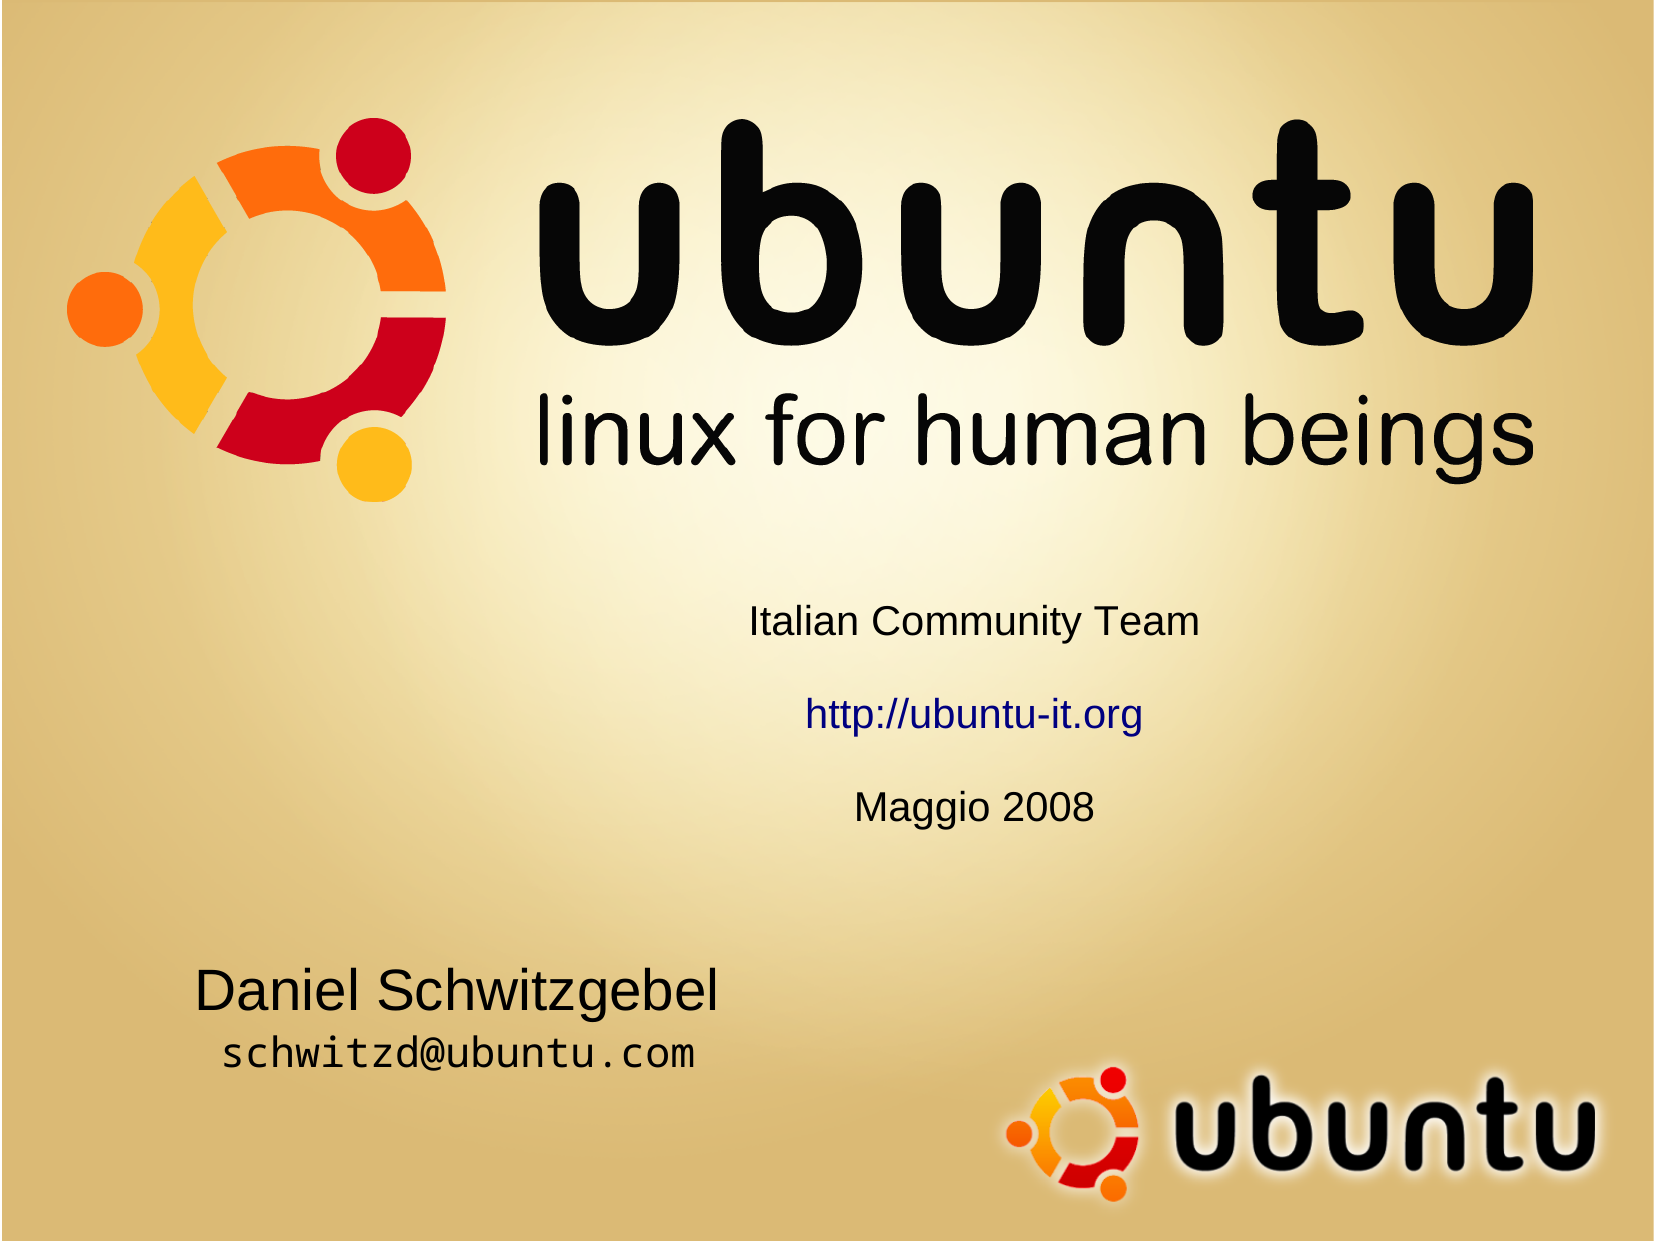

Italian Community Team
http://ubuntu-it.org
Maggio 2008
# Daniel Schwitzgebel schwitzd@ubuntu.com